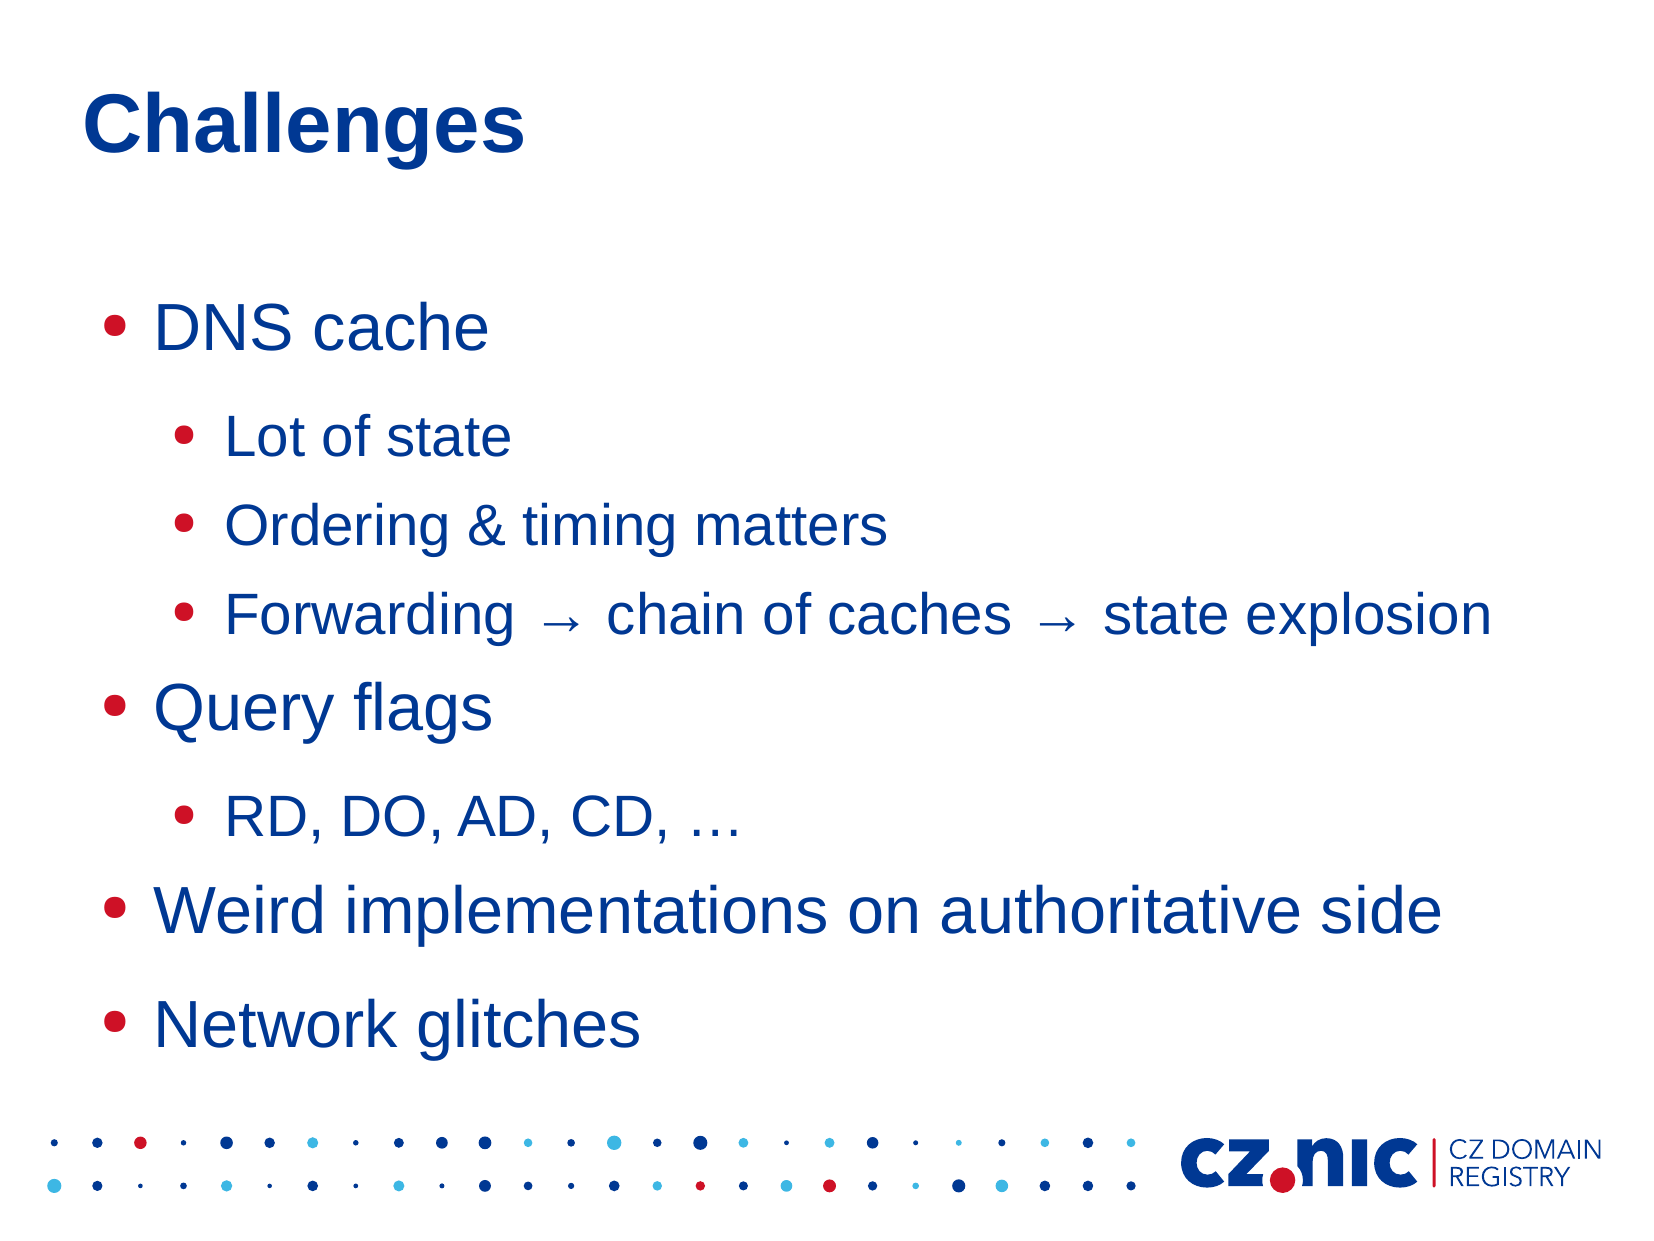

# Challenges
DNS cache
Lot of state
Ordering & timing matters
Forwarding → chain of caches → state explosion
Query flags
RD, DO, AD, CD, …
Weird implementations on authoritative side
Network glitches